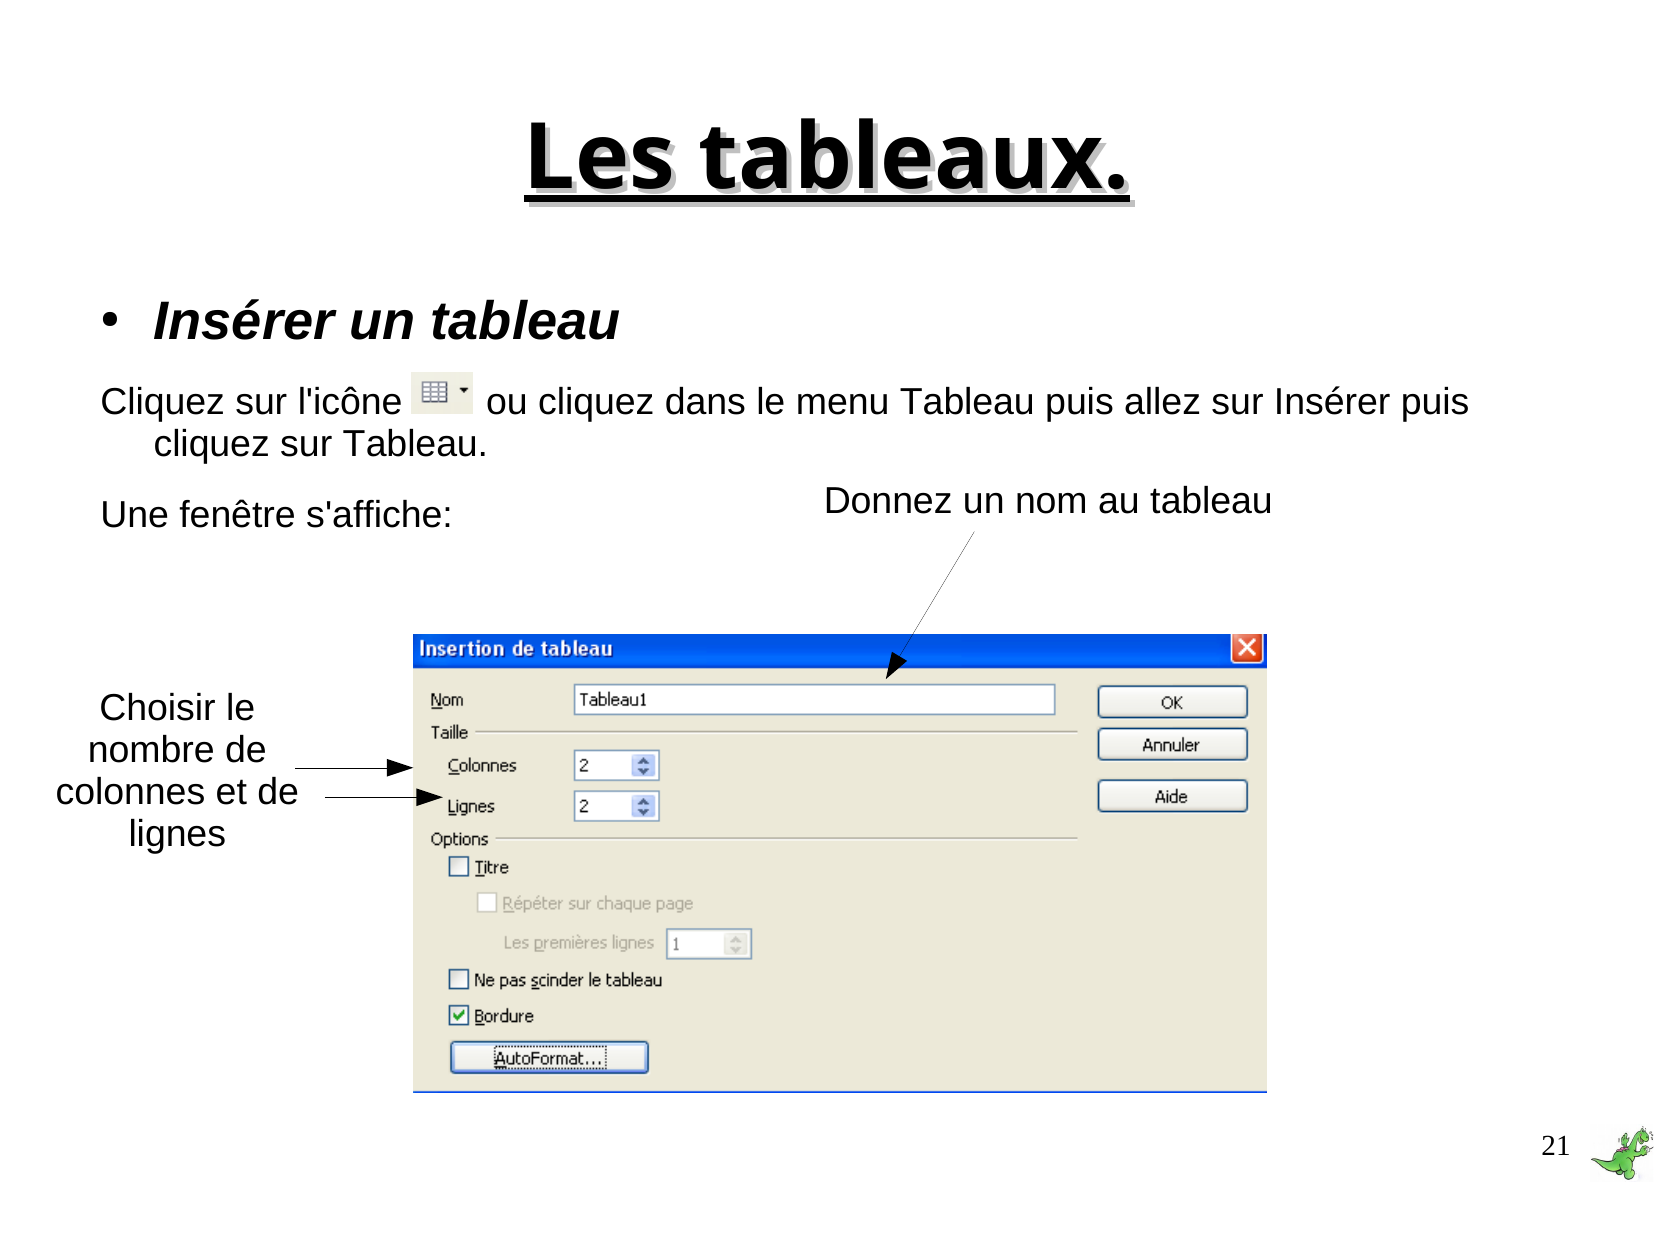

# Les tableaux.
Insérer un tableau
Cliquez sur l'icône ou cliquez dans le menu Tableau puis allez sur Insérer puis cliquez sur Tableau.
Une fenêtre s'affiche:
Donnez un nom au tableau
Choisir le nombre de colonnes et de lignes
21